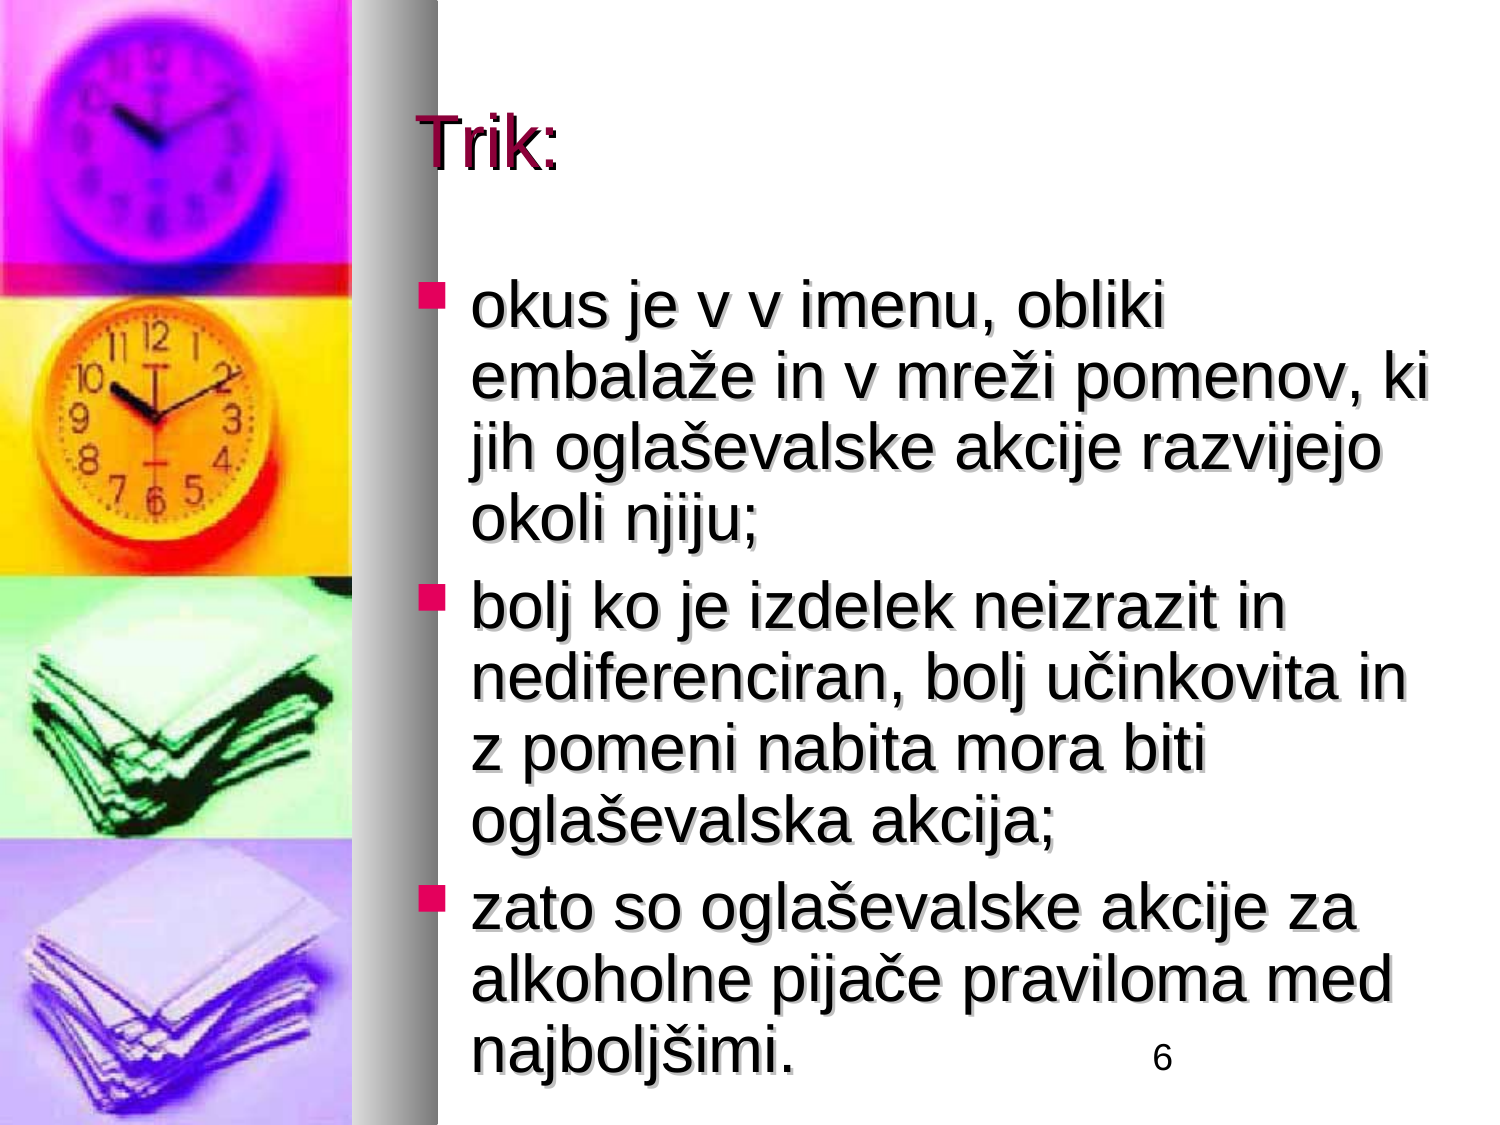

# Trik:
okus je v v imenu, obliki embalaže in v mreži pomenov, ki jih oglaševalske akcije razvijejo okoli njiju;
bolj ko je izdelek neizrazit in nediferenciran, bolj učinkovita in z pomeni nabita mora biti oglaševalska akcija;
zato so oglaševalske akcije za alkoholne pijače praviloma med najboljšimi.
6